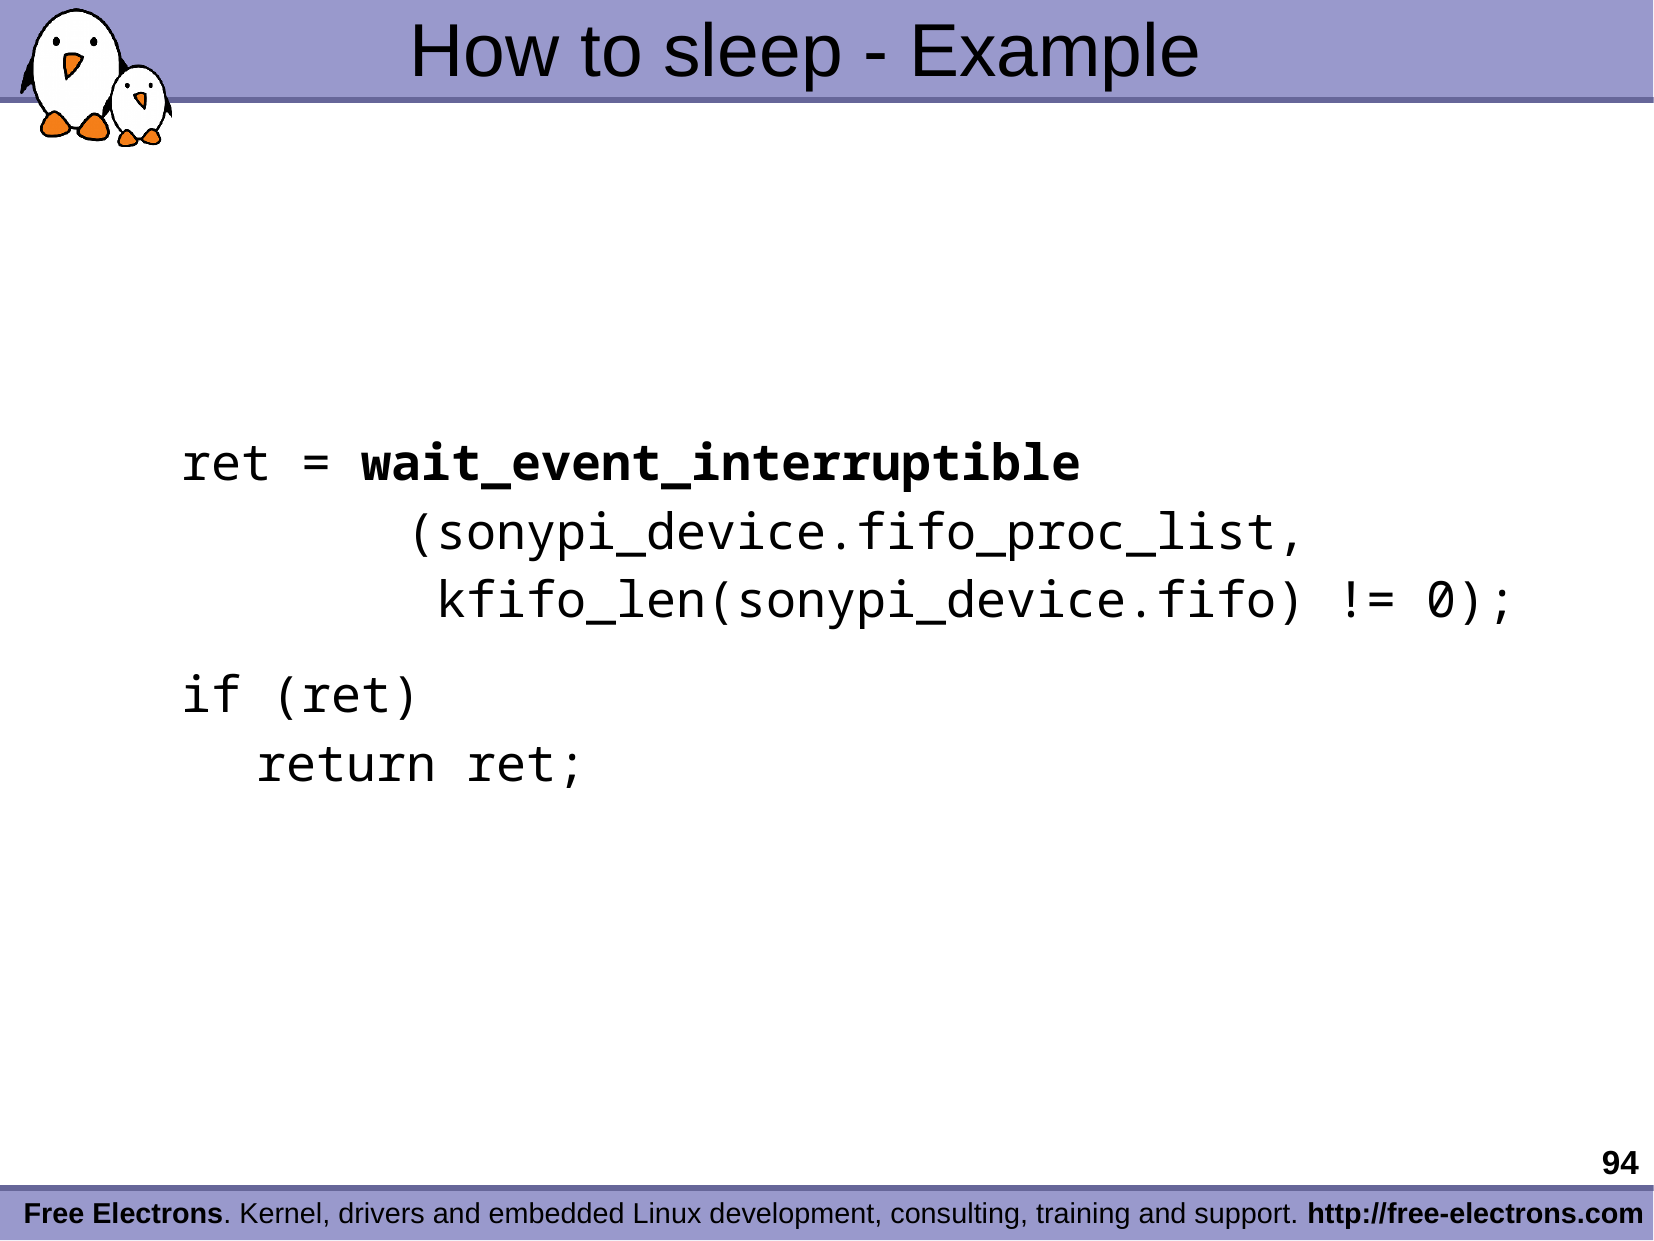

# How to sleep - Example
ret = wait_event_interruptible
			(sonypi_device.fifo_proc_list,
			 kfifo_len(sonypi_device.fifo) != 0);
if (ret)
	return ret;